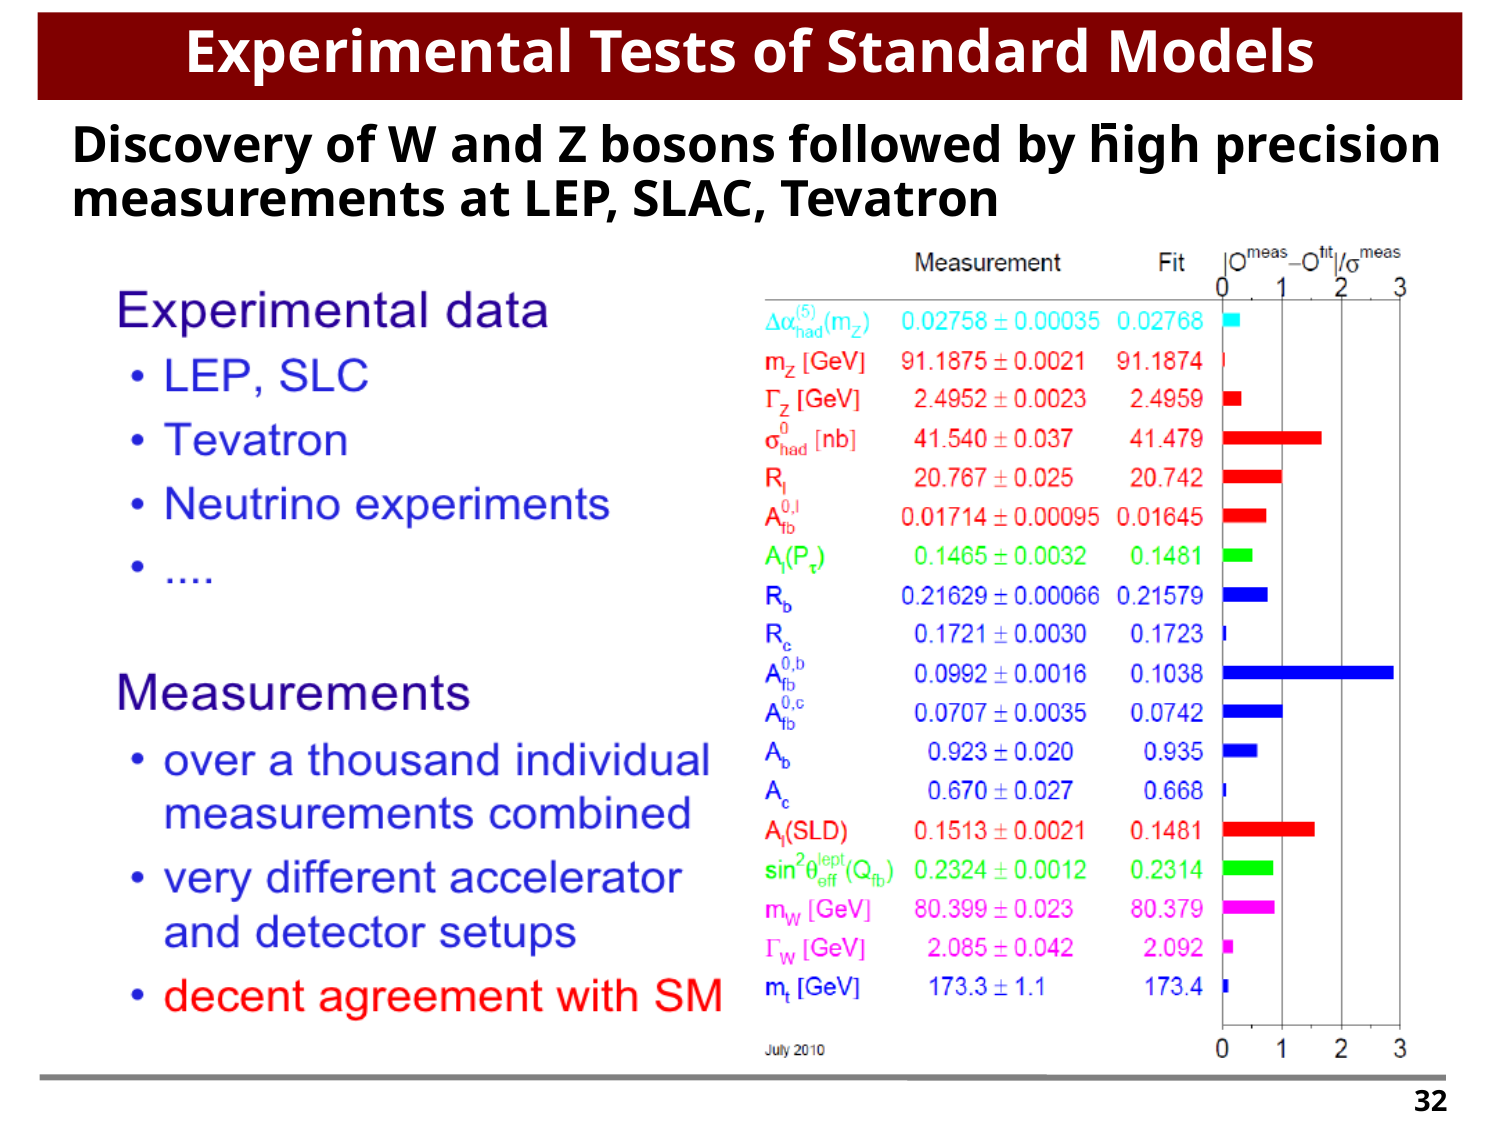

# Experimental Tests of Standard Models
 	Discovery of W and Z bosons followed by high precision measurements at LEP, SLAC, Tevatron